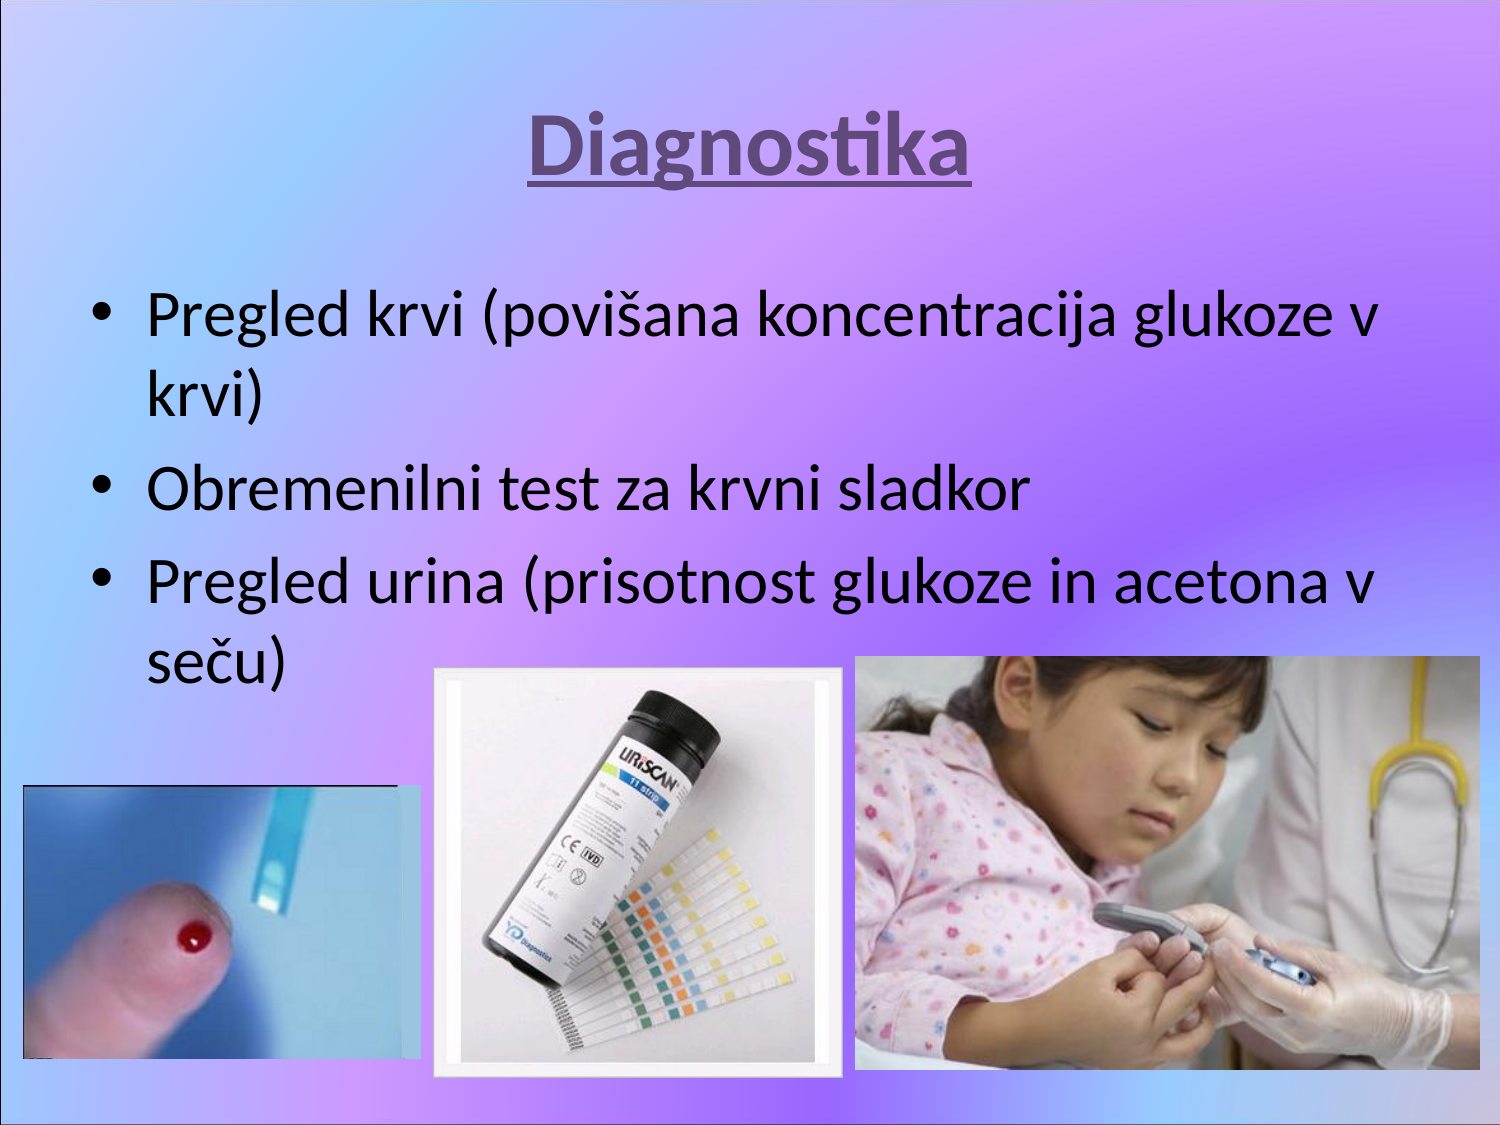

# Diagnostika
Pregled krvi (povišana koncentracija glukoze v krvi)
Obremenilni test za krvni sladkor
Pregled urina (prisotnost glukoze in acetona v seču)